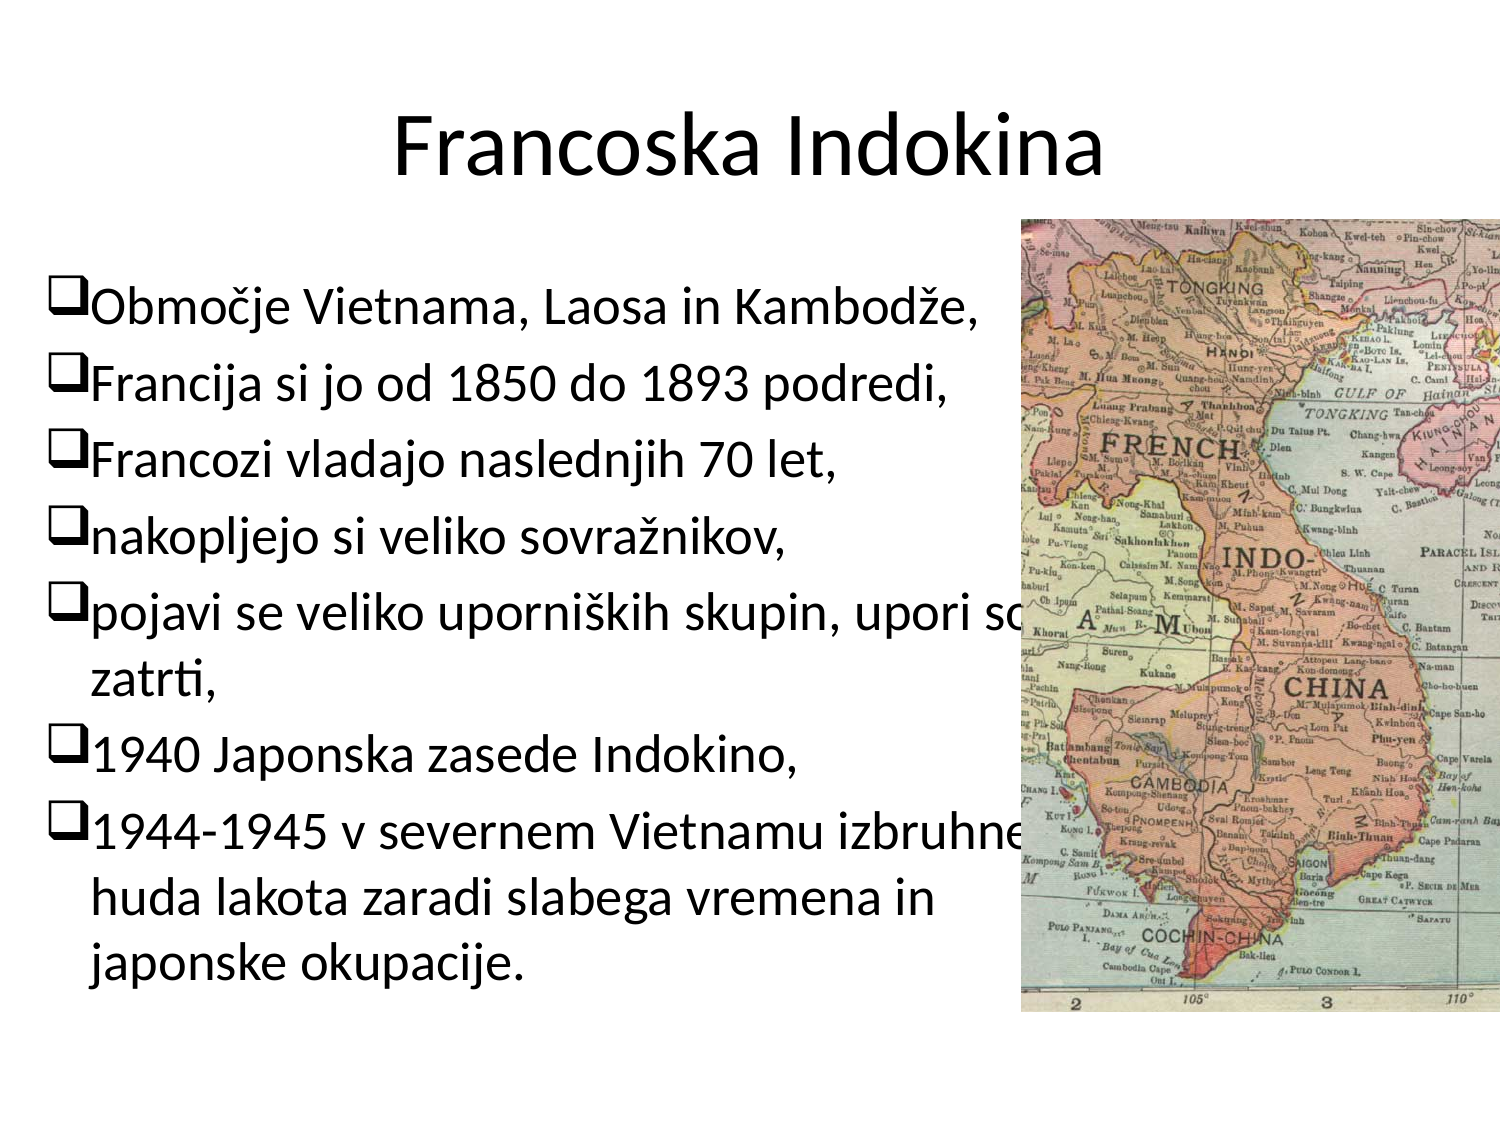

# Francoska Indokina
Območje Vietnama, Laosa in Kambodže,
Francija si jo od 1850 do 1893 podredi,
Francozi vladajo naslednjih 70 let,
nakopljejo si veliko sovražnikov,
pojavi se veliko uporniških skupin, upori so zatrti,
1940 Japonska zasede Indokino,
1944-1945 v severnem Vietnamu izbruhne huda lakota zaradi slabega vremena in japonske okupacije.